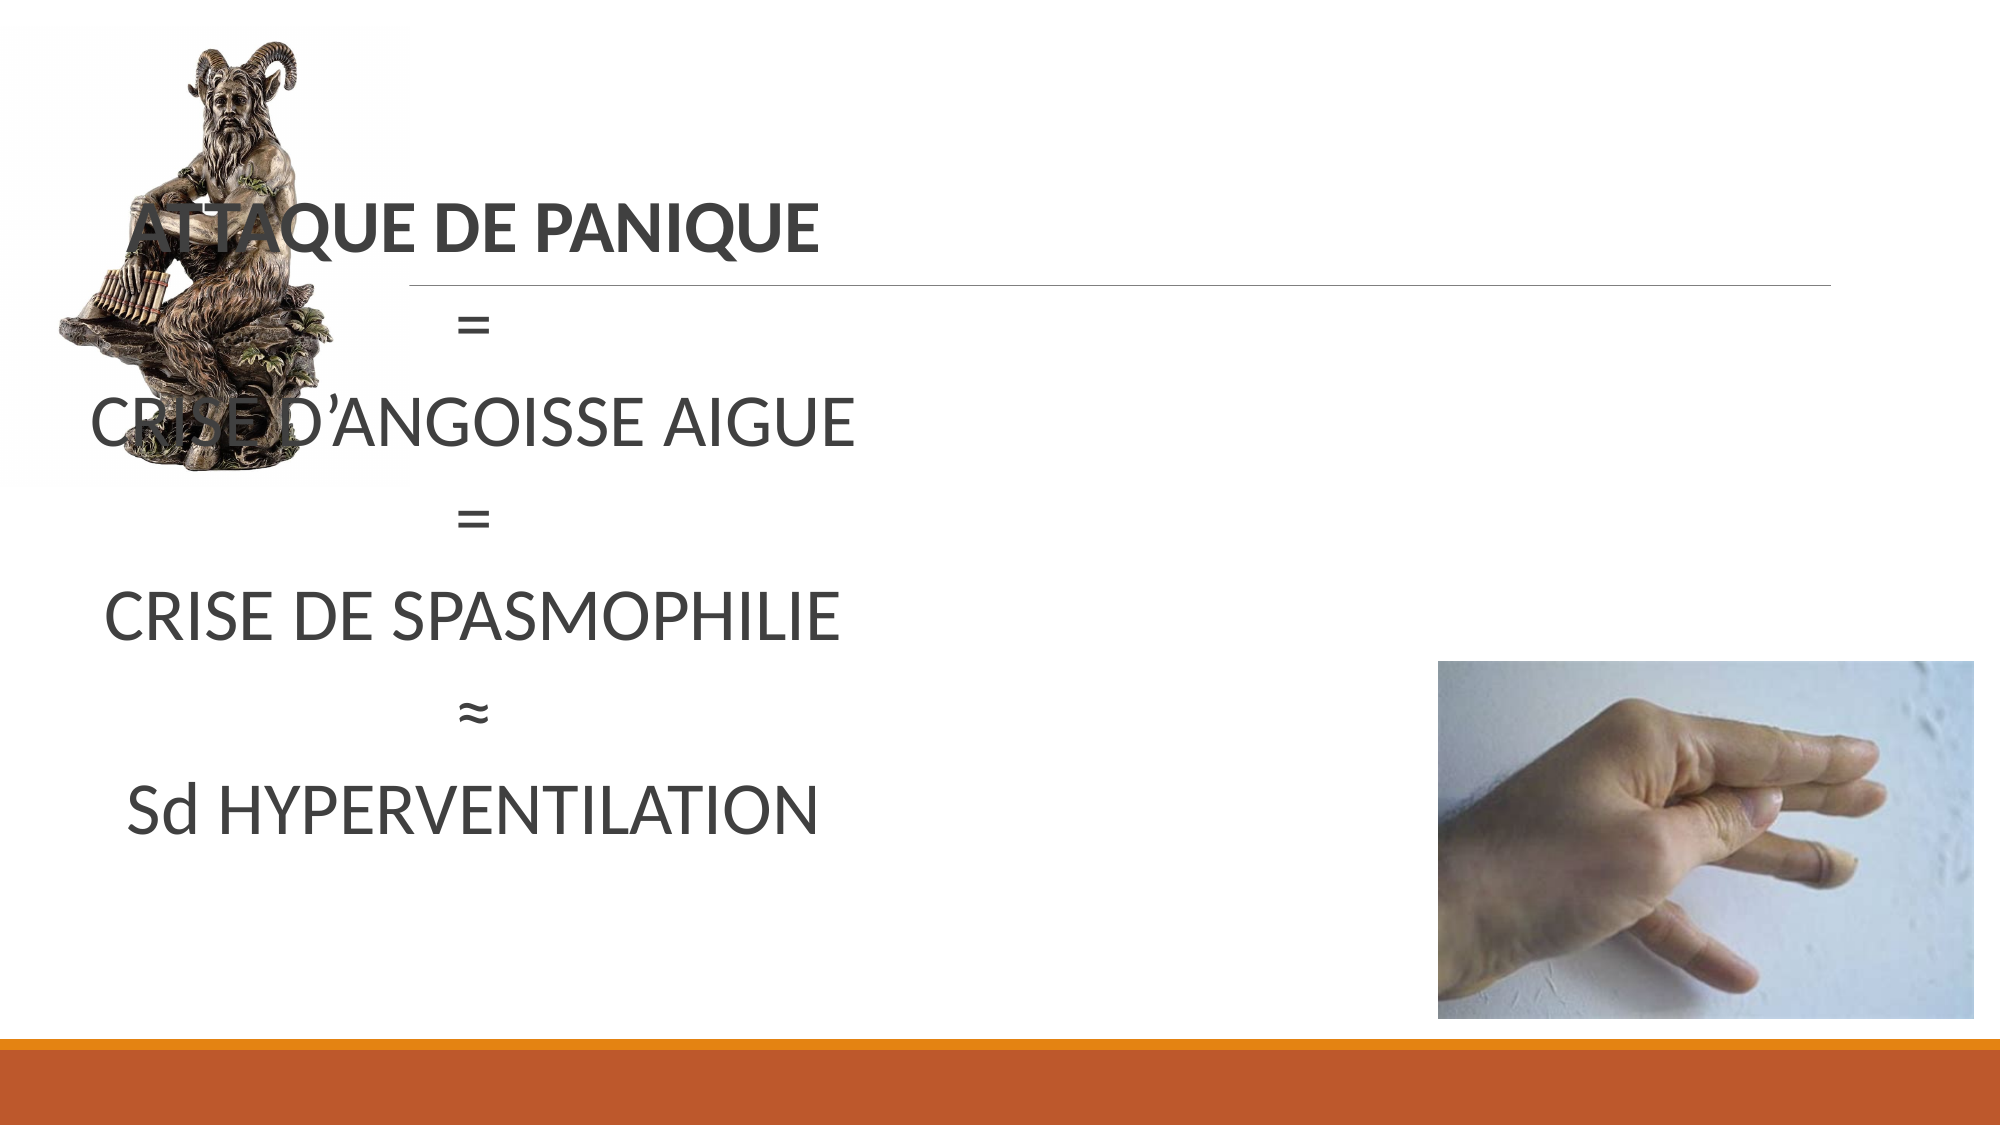

# ATTAQUE DE PANIQUE
=
CRISE D’ANGOISSE AIGUE
=
CRISE DE SPASMOPHILIE
≈
Sd HYPERVENTILATION